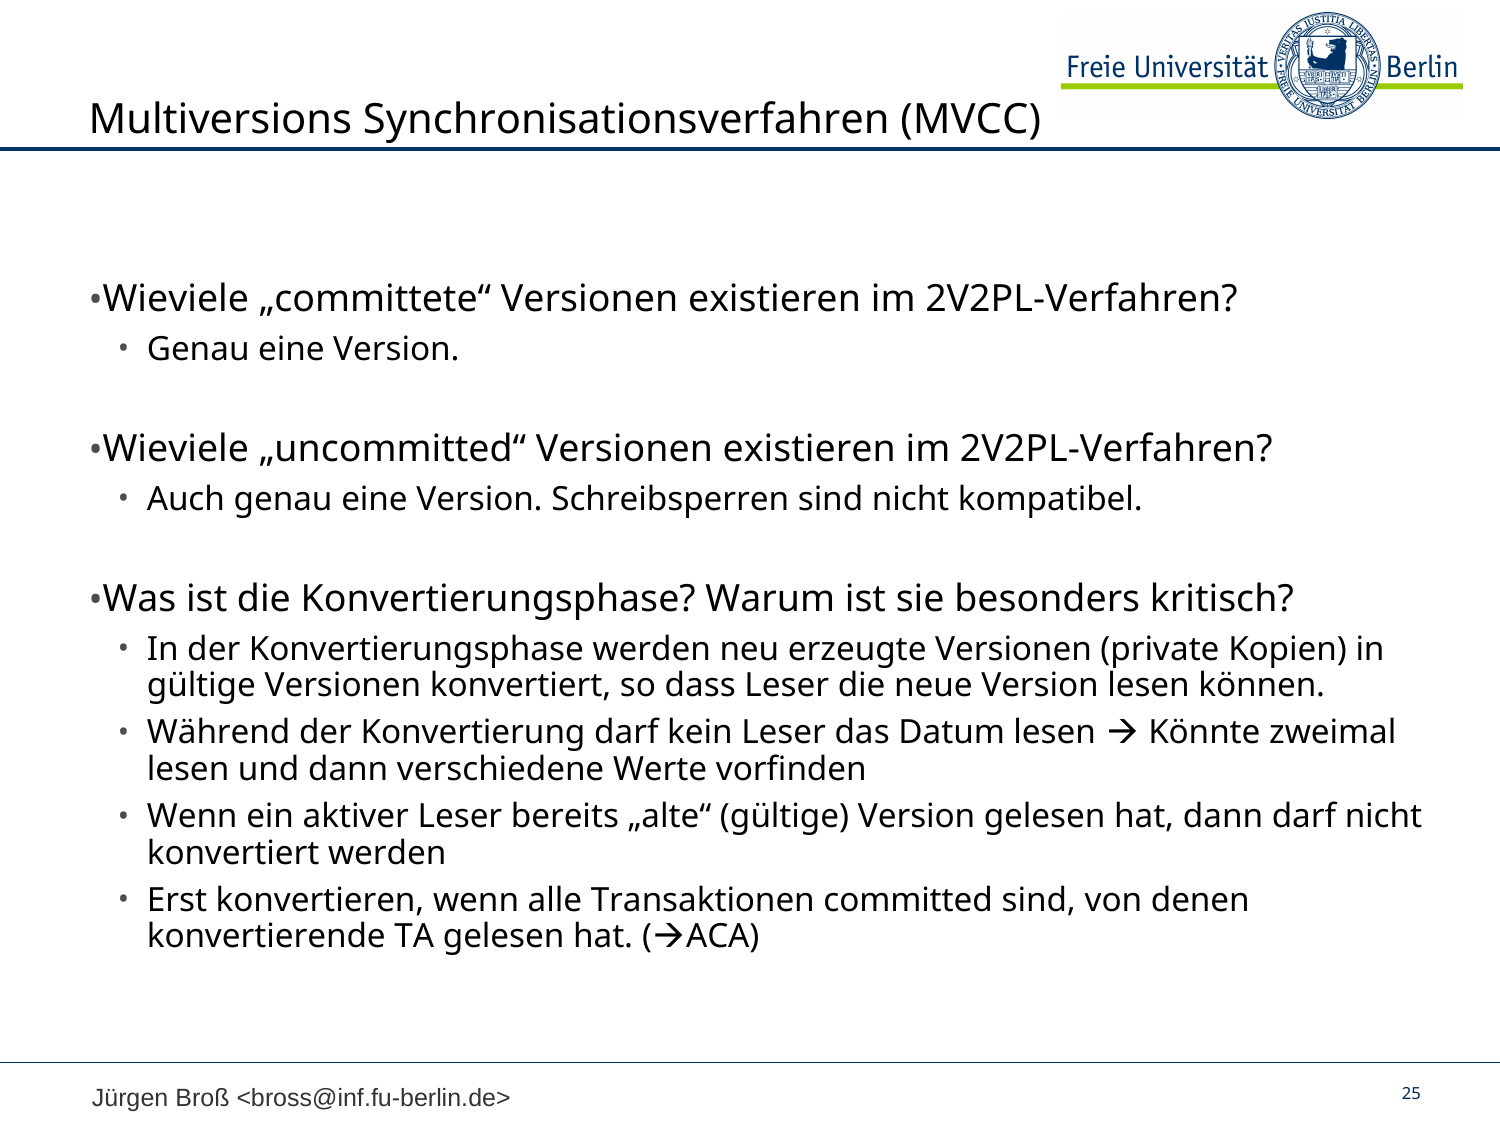

# Multiversions Synchronisationsverfahren (MVCC)
Wieviele „committete“ Versionen existieren im 2V2PL-Verfahren?
Genau eine Version.
Wieviele „uncommitted“ Versionen existieren im 2V2PL-Verfahren?
Auch genau eine Version. Schreibsperren sind nicht kompatibel.
Was ist die Konvertierungsphase? Warum ist sie besonders kritisch?
In der Konvertierungsphase werden neu erzeugte Versionen (private Kopien) in gültige Versionen konvertiert, so dass Leser die neue Version lesen können.
Während der Konvertierung darf kein Leser das Datum lesen  Könnte zweimal lesen und dann verschiedene Werte vorfinden
Wenn ein aktiver Leser bereits „alte“ (gültige) Version gelesen hat, dann darf nicht konvertiert werden
Erst konvertieren, wenn alle Transaktionen committed sind, von denen konvertierende TA gelesen hat. (ACA)